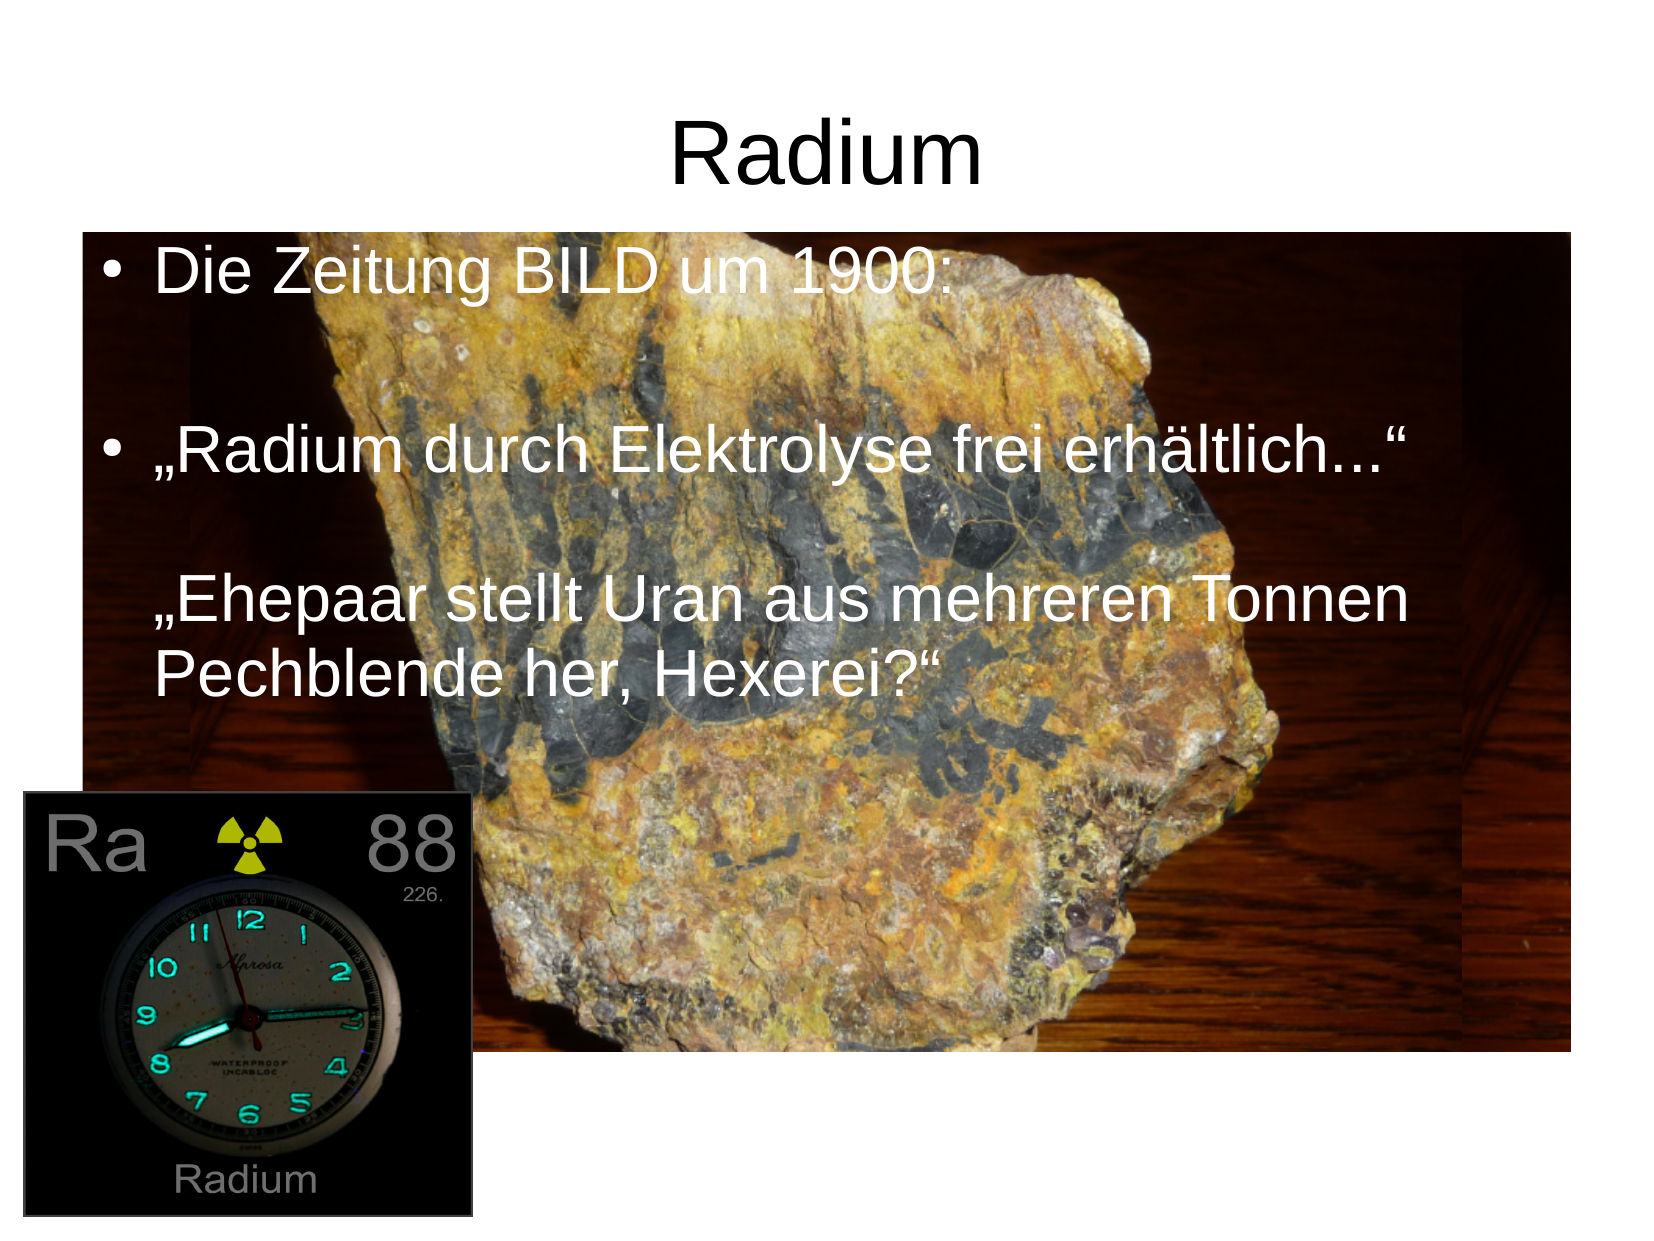

# Radium
Die Zeitung BILD um 1900:
„Radium durch Elektrolyse frei erhältlich...“
„Ehepaar stellt Uran aus mehreren Tonnen Pechblende her, Hexerei?“